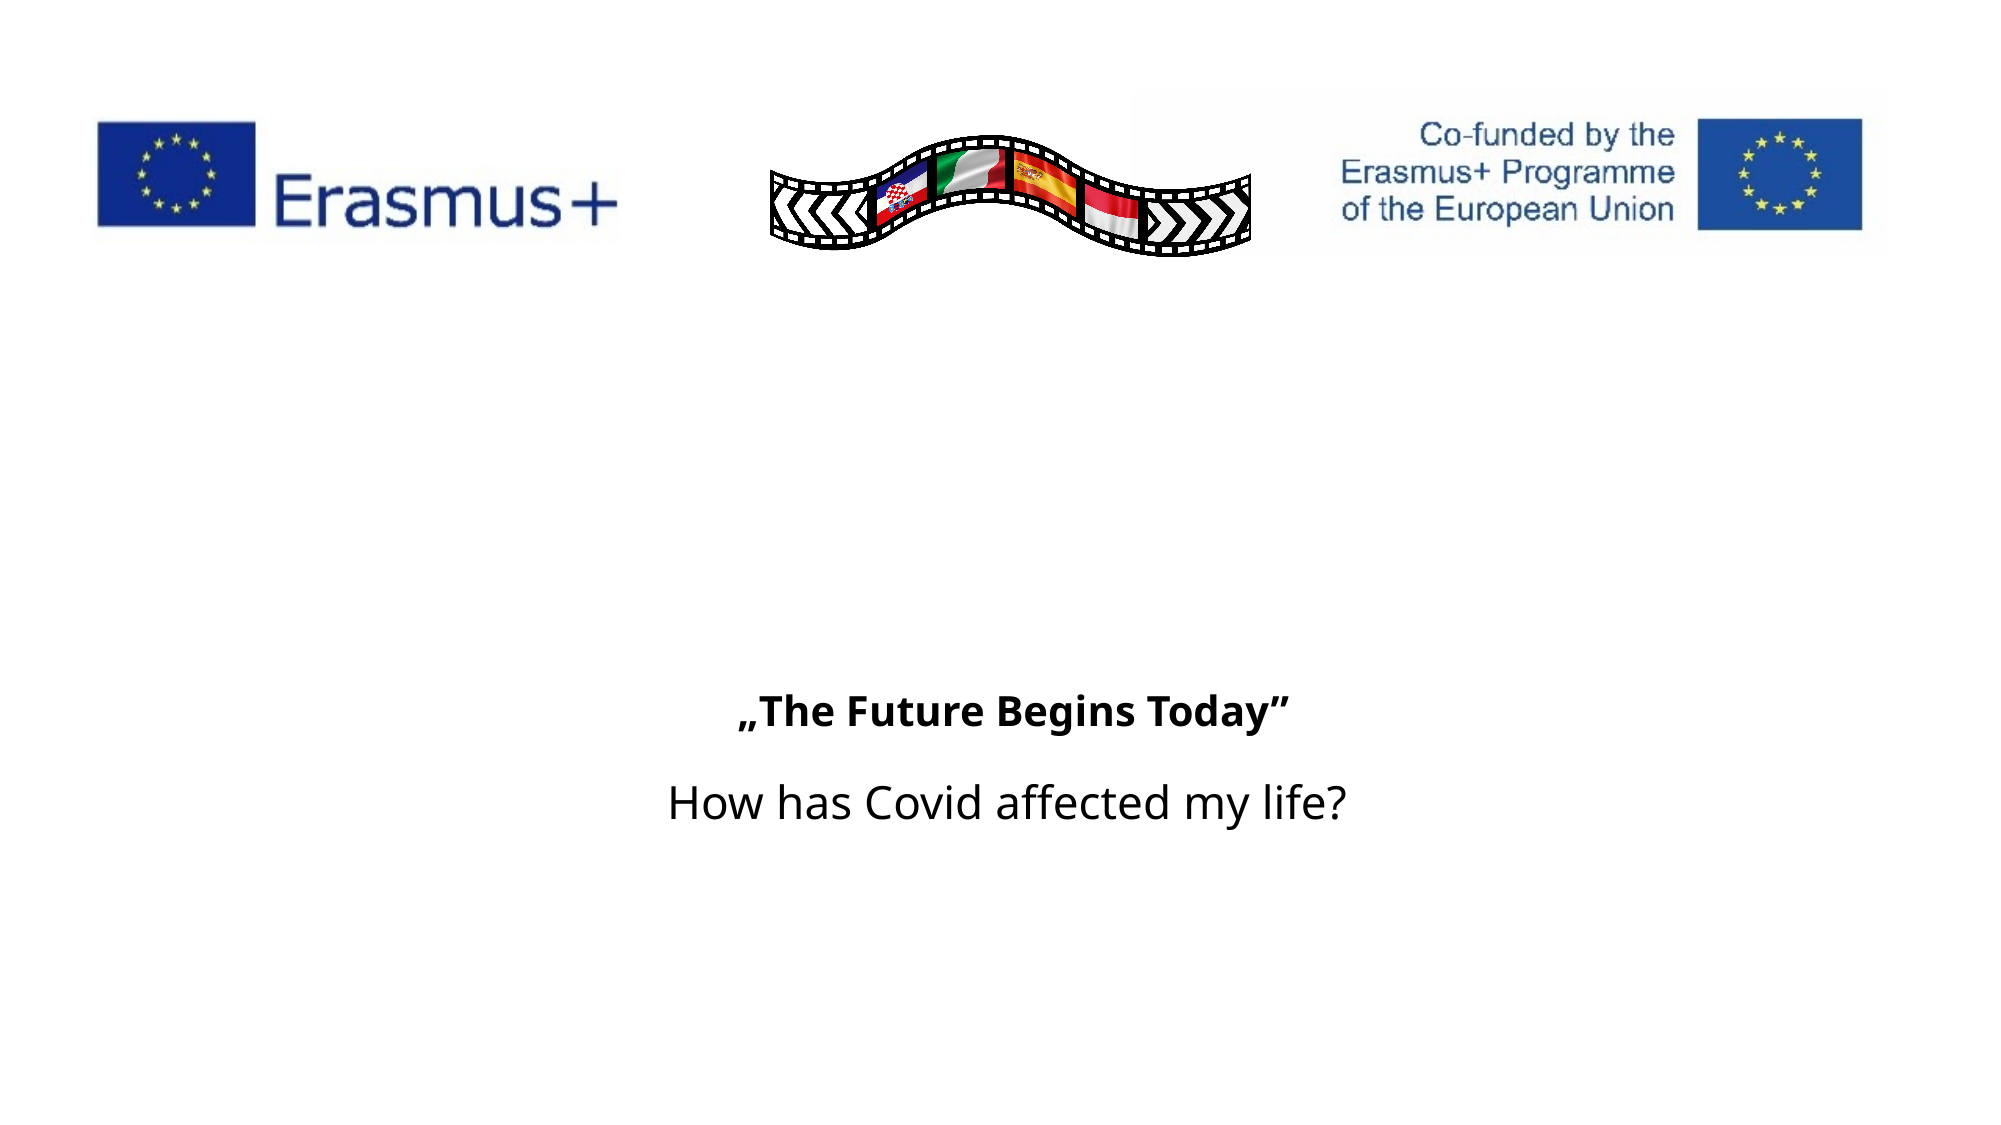

# „The Future Begins Today” How has Covid affected my life?